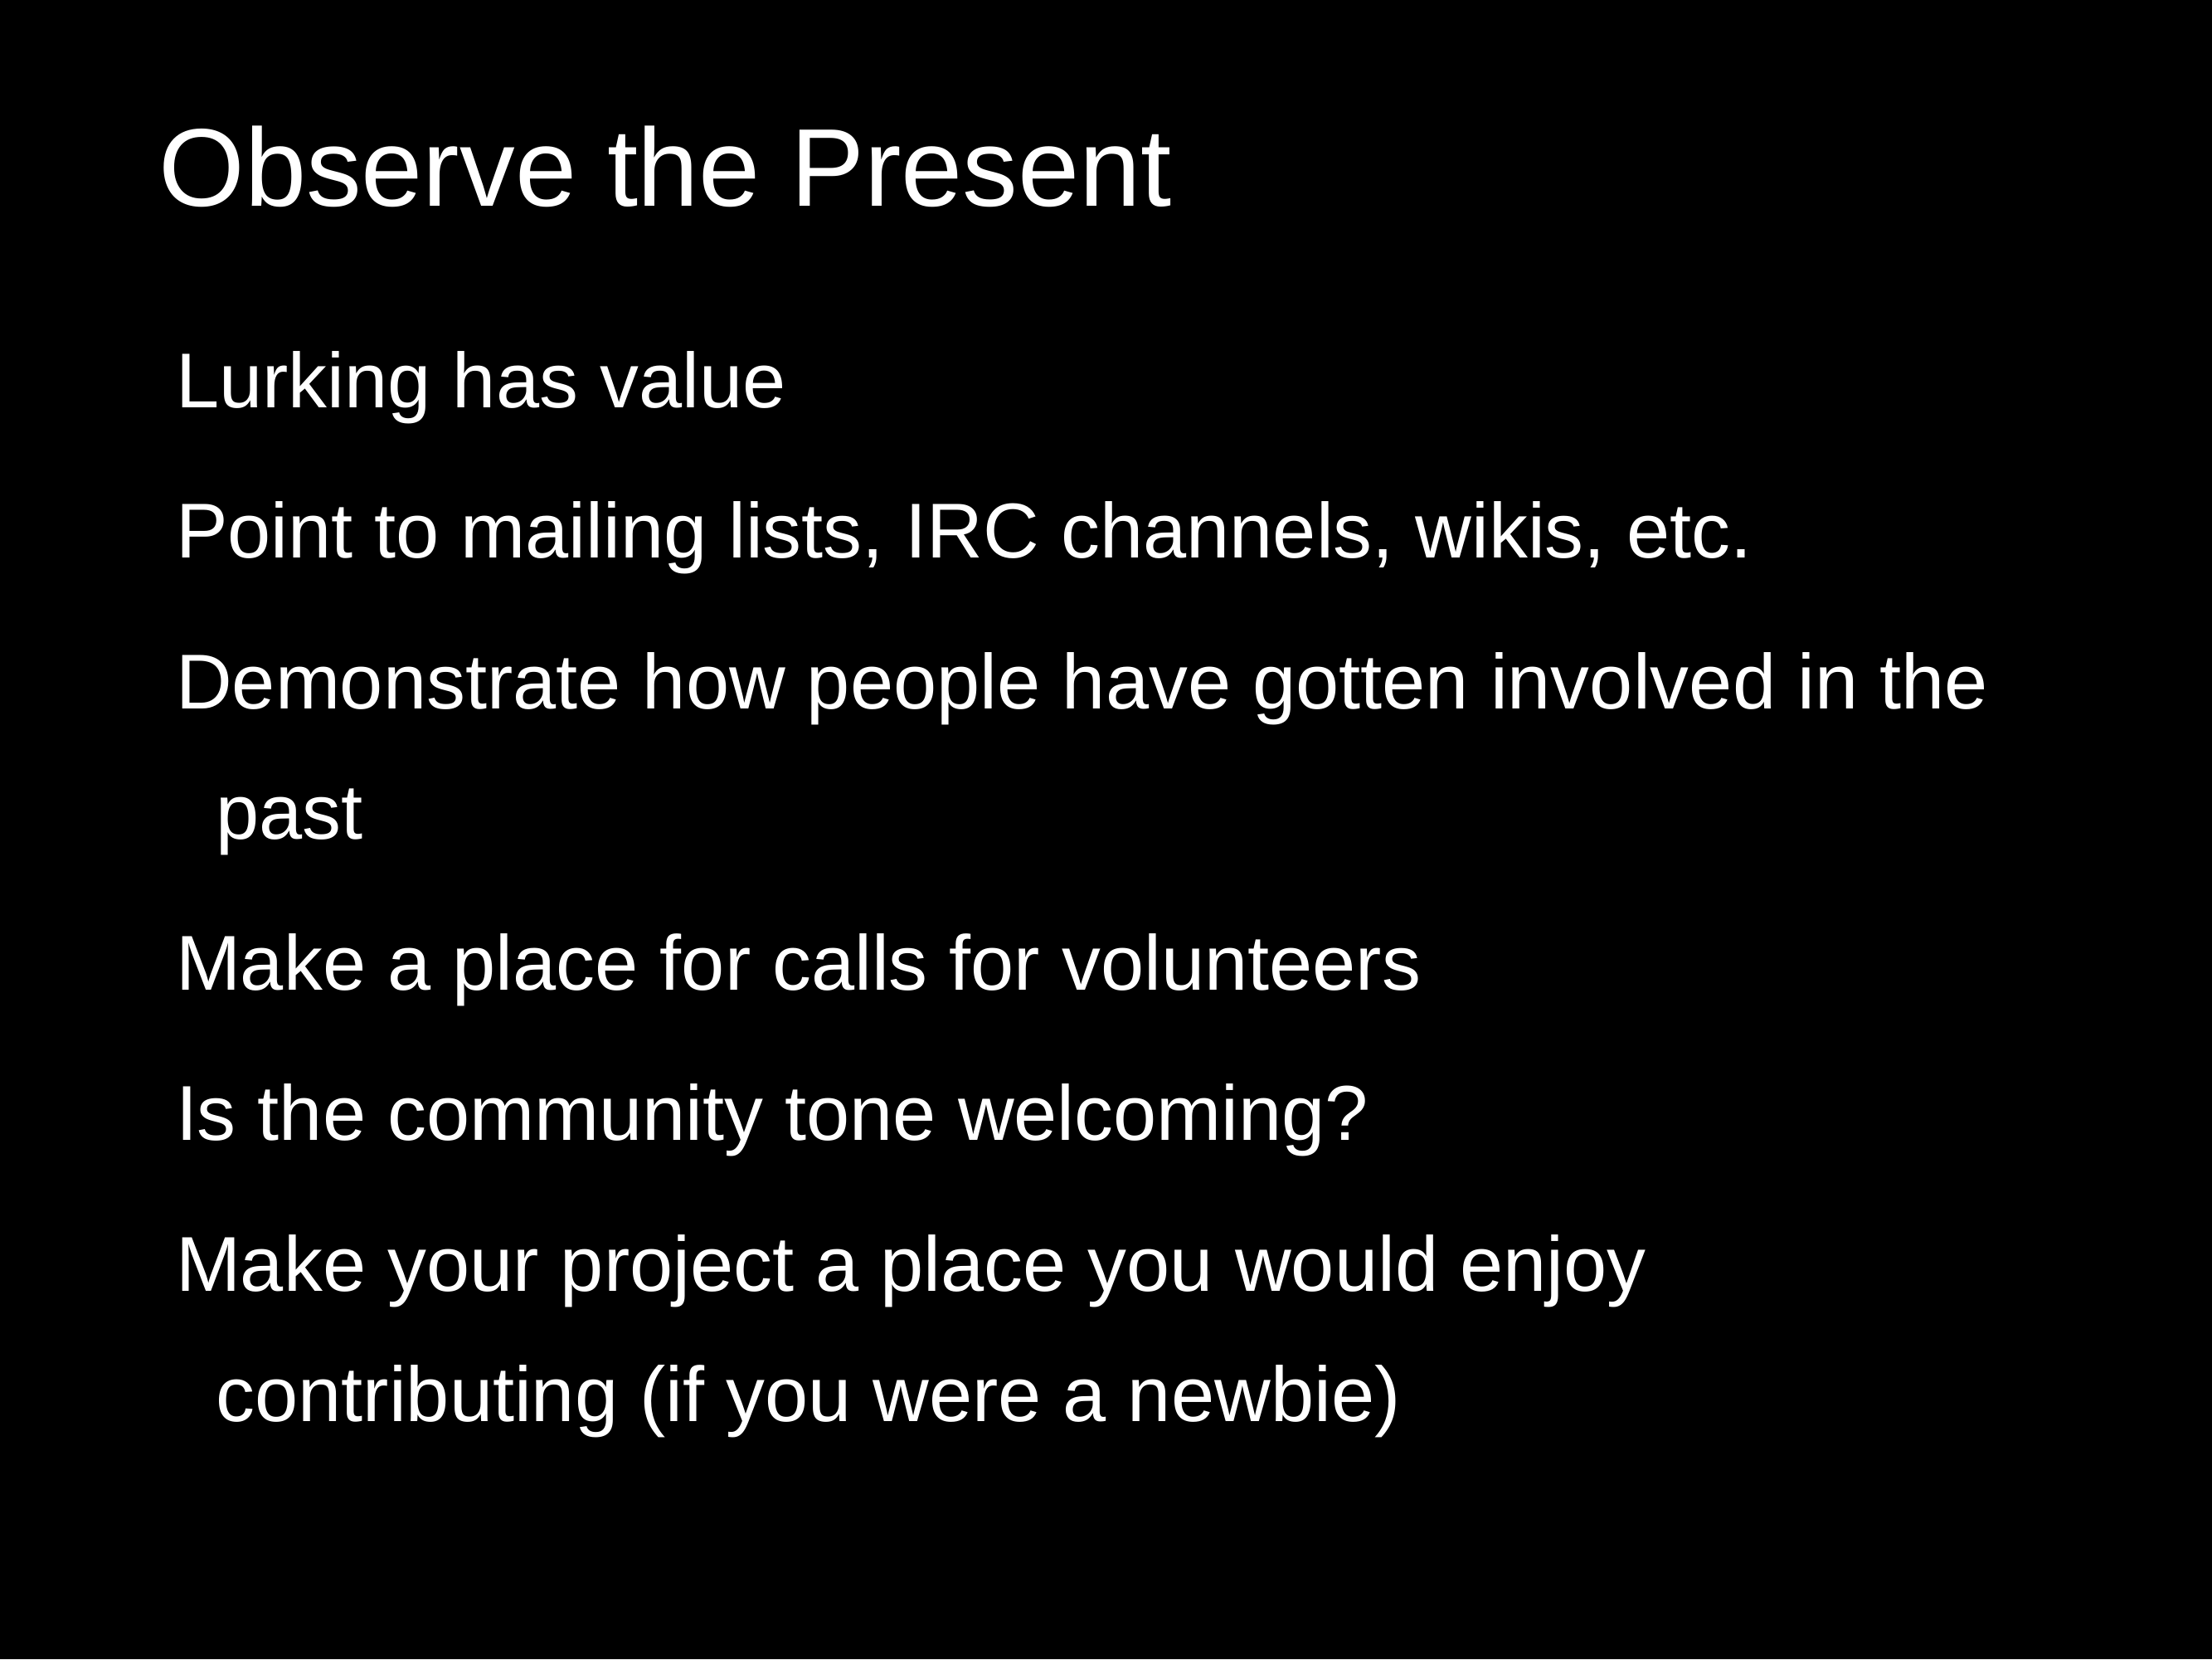

# Observe the Present
Lurking has value
Point to mailing lists, IRC channels, wikis, etc.
Demonstrate how people have gotten involved in the past
Make a place for calls for volunteers
Is the community tone welcoming?
Make your project a place you would enjoy contributing (if you were a newbie)